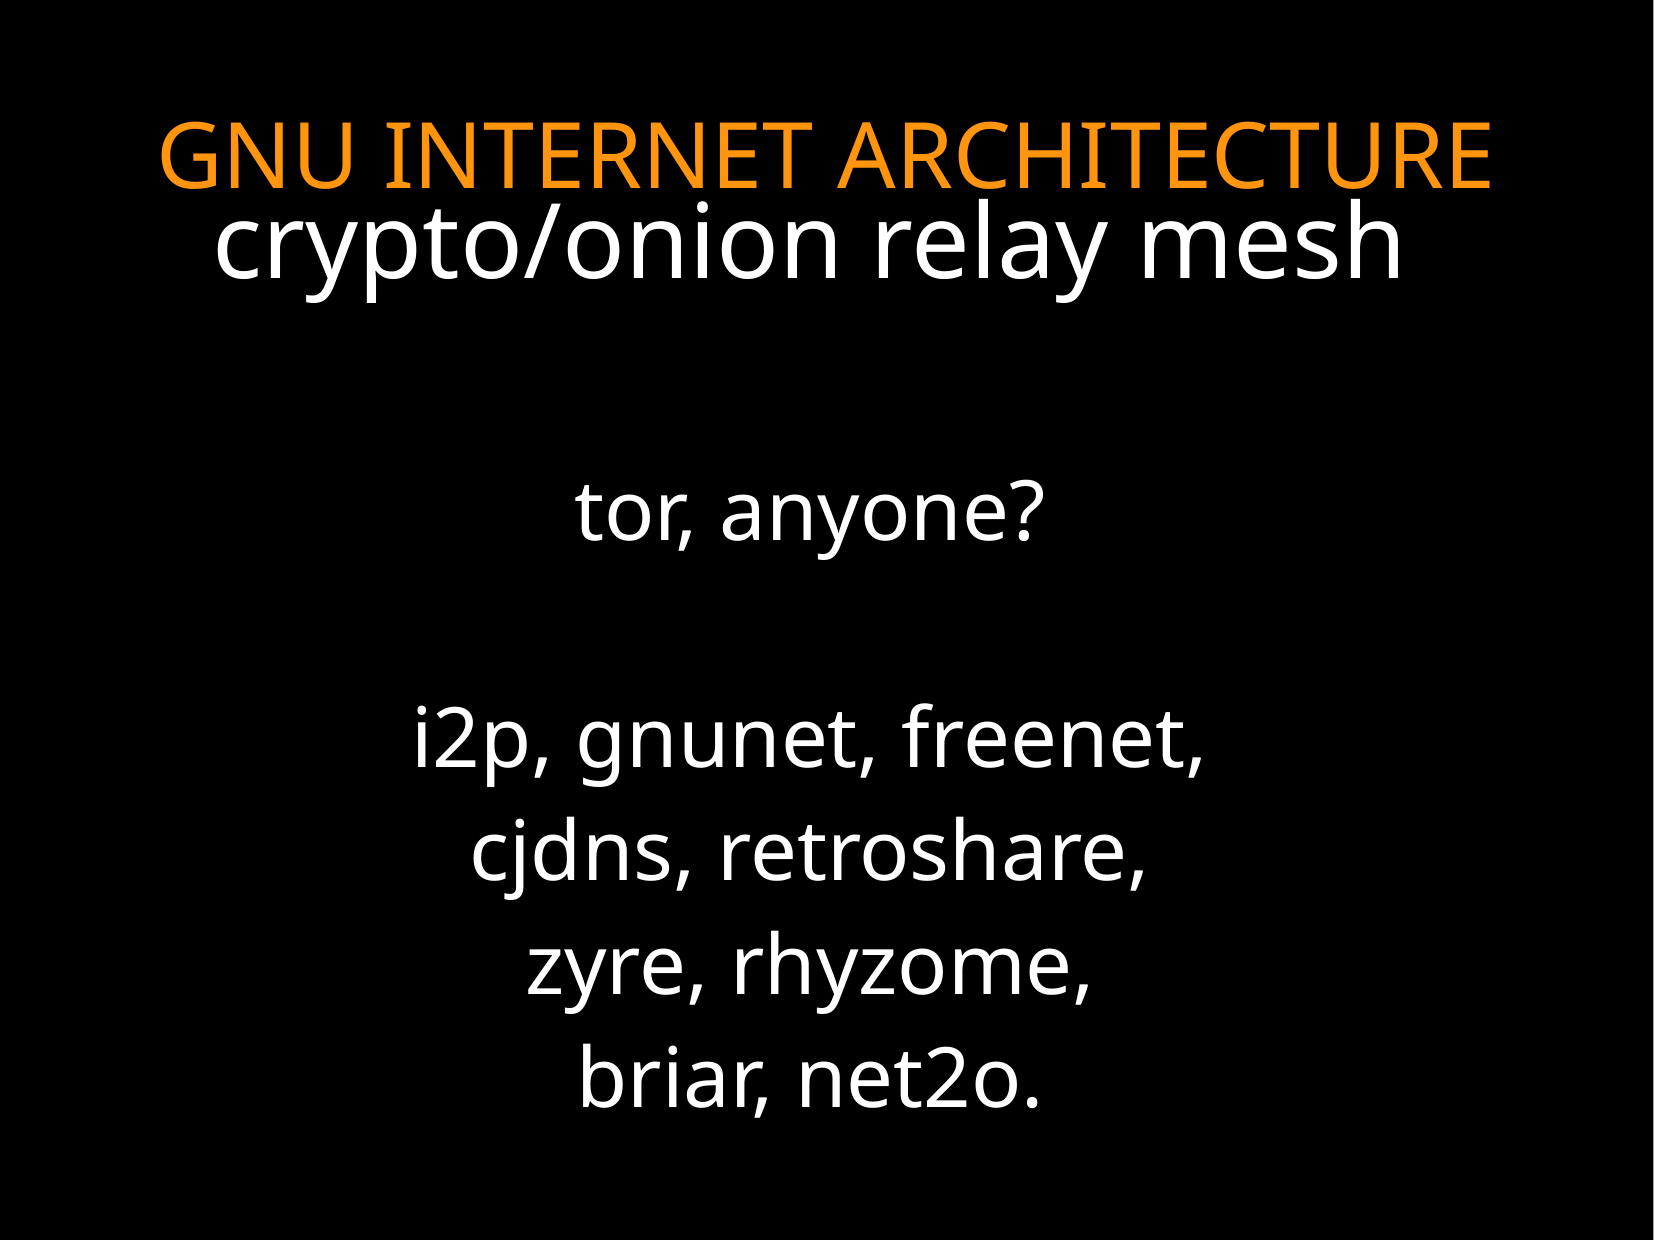

# GNU INTERNET ARCHITECTURE
crypto/onion relay mesh
tor, anyone?
i2p, gnunet, freenet,
cjdns, retroshare,
zyre, rhyzome,
briar, net2o.